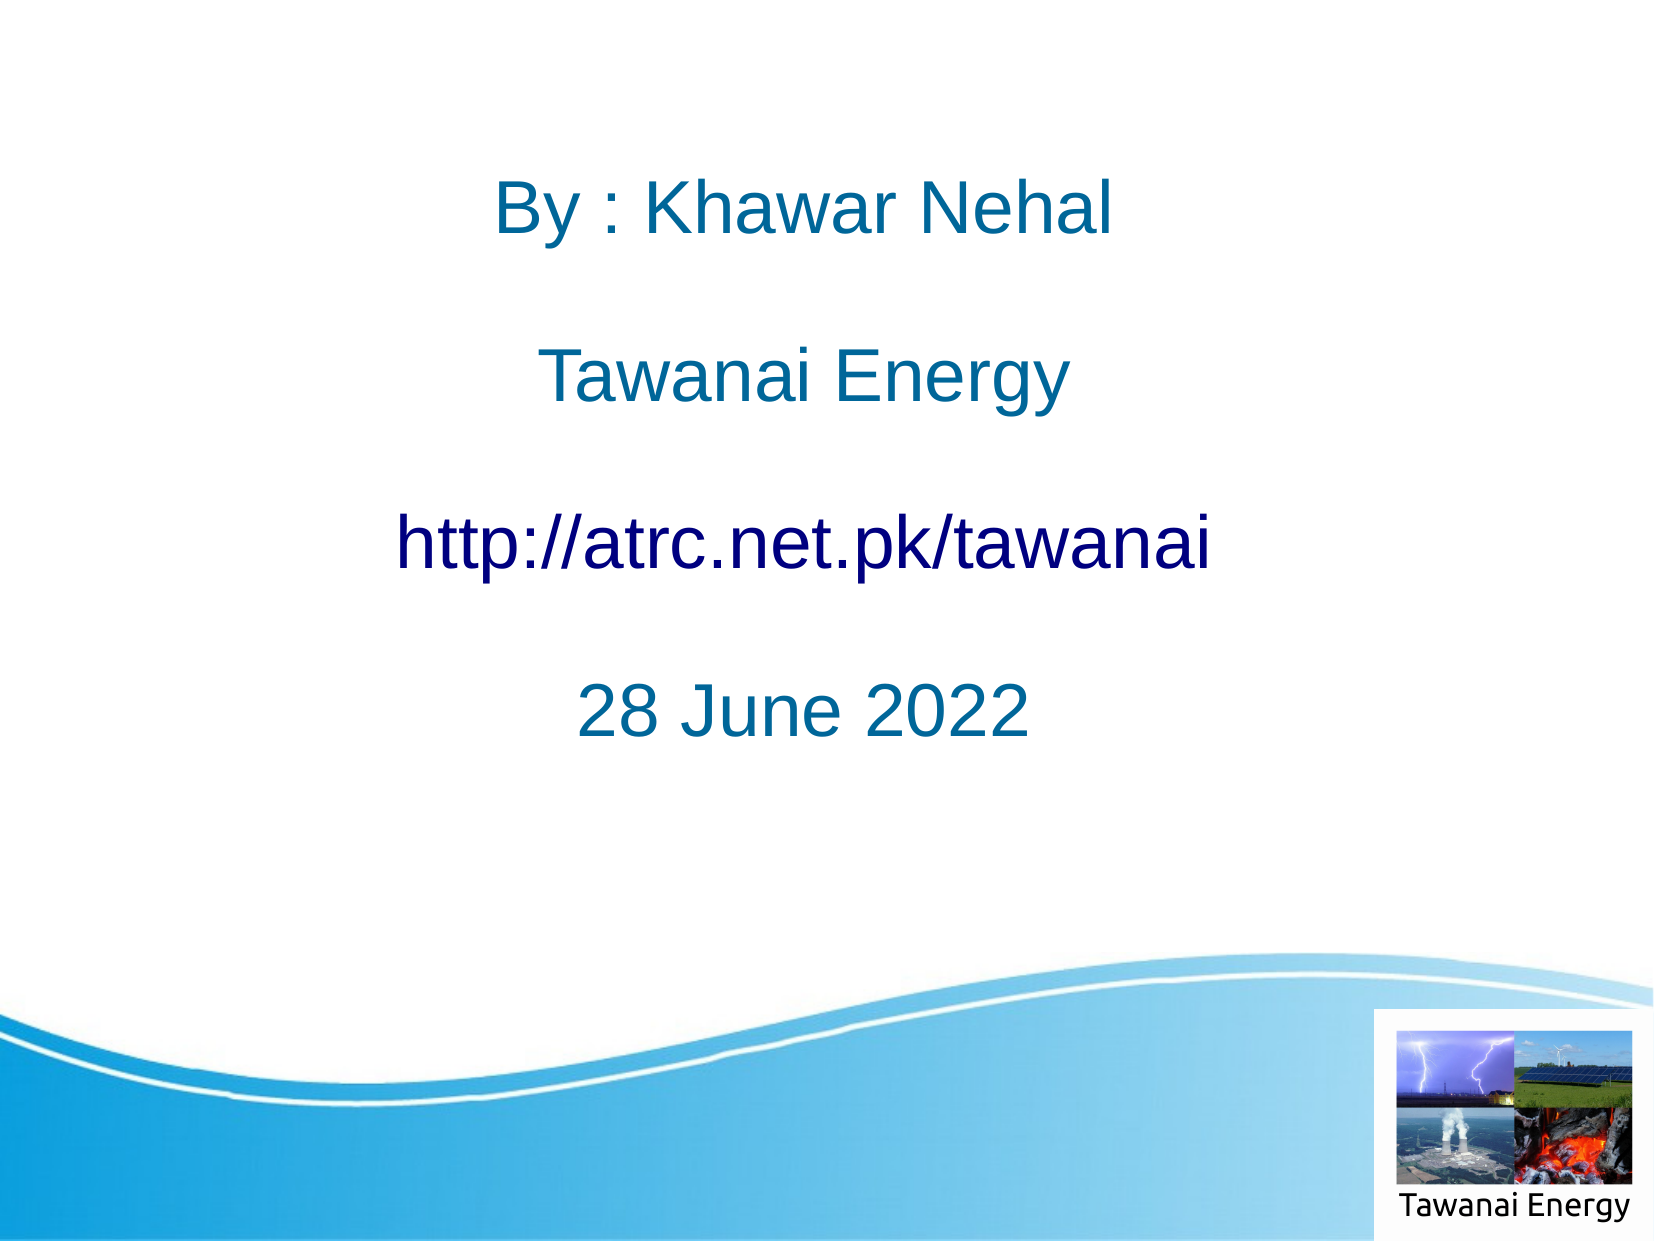

# By : Khawar Nehal Tawanai Energy http://atrc.net.pk/tawanai 28 June 2022